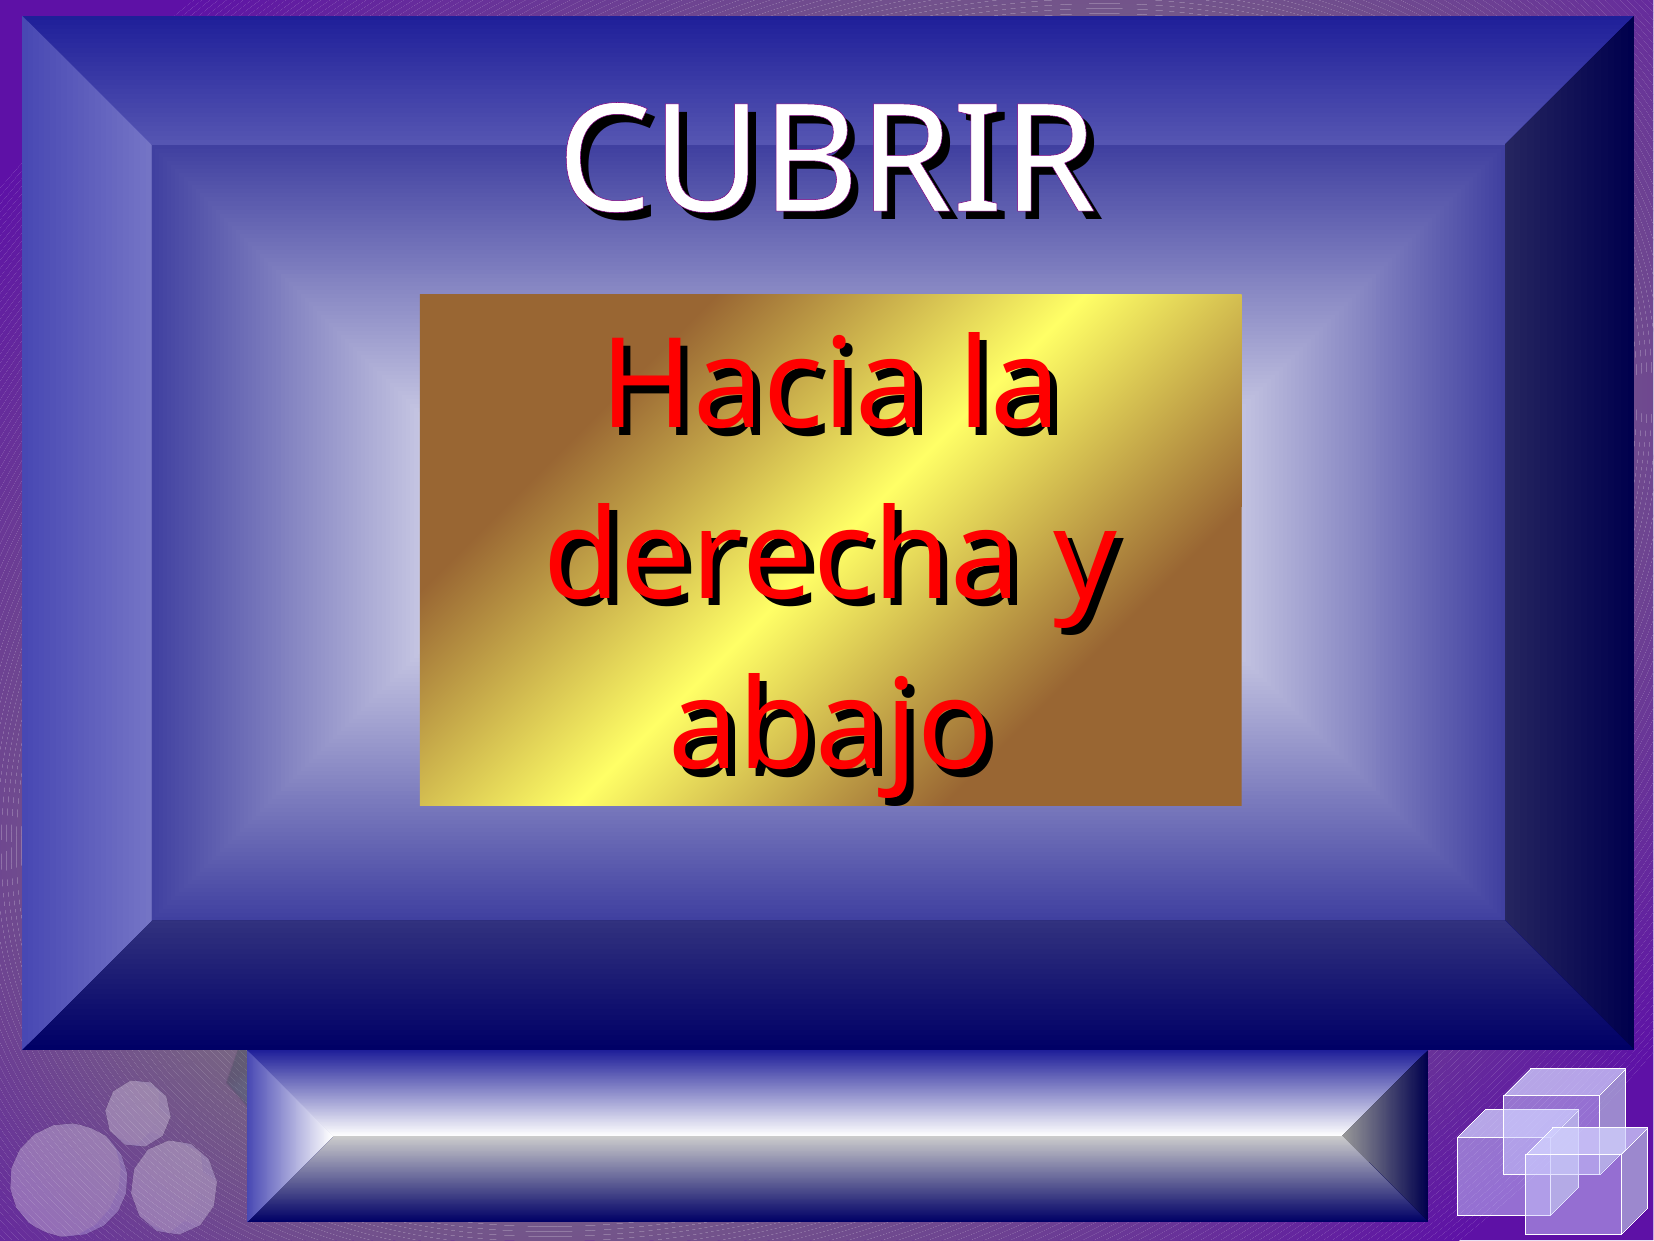

# CUBRIR
Hacia la derecha y abajo